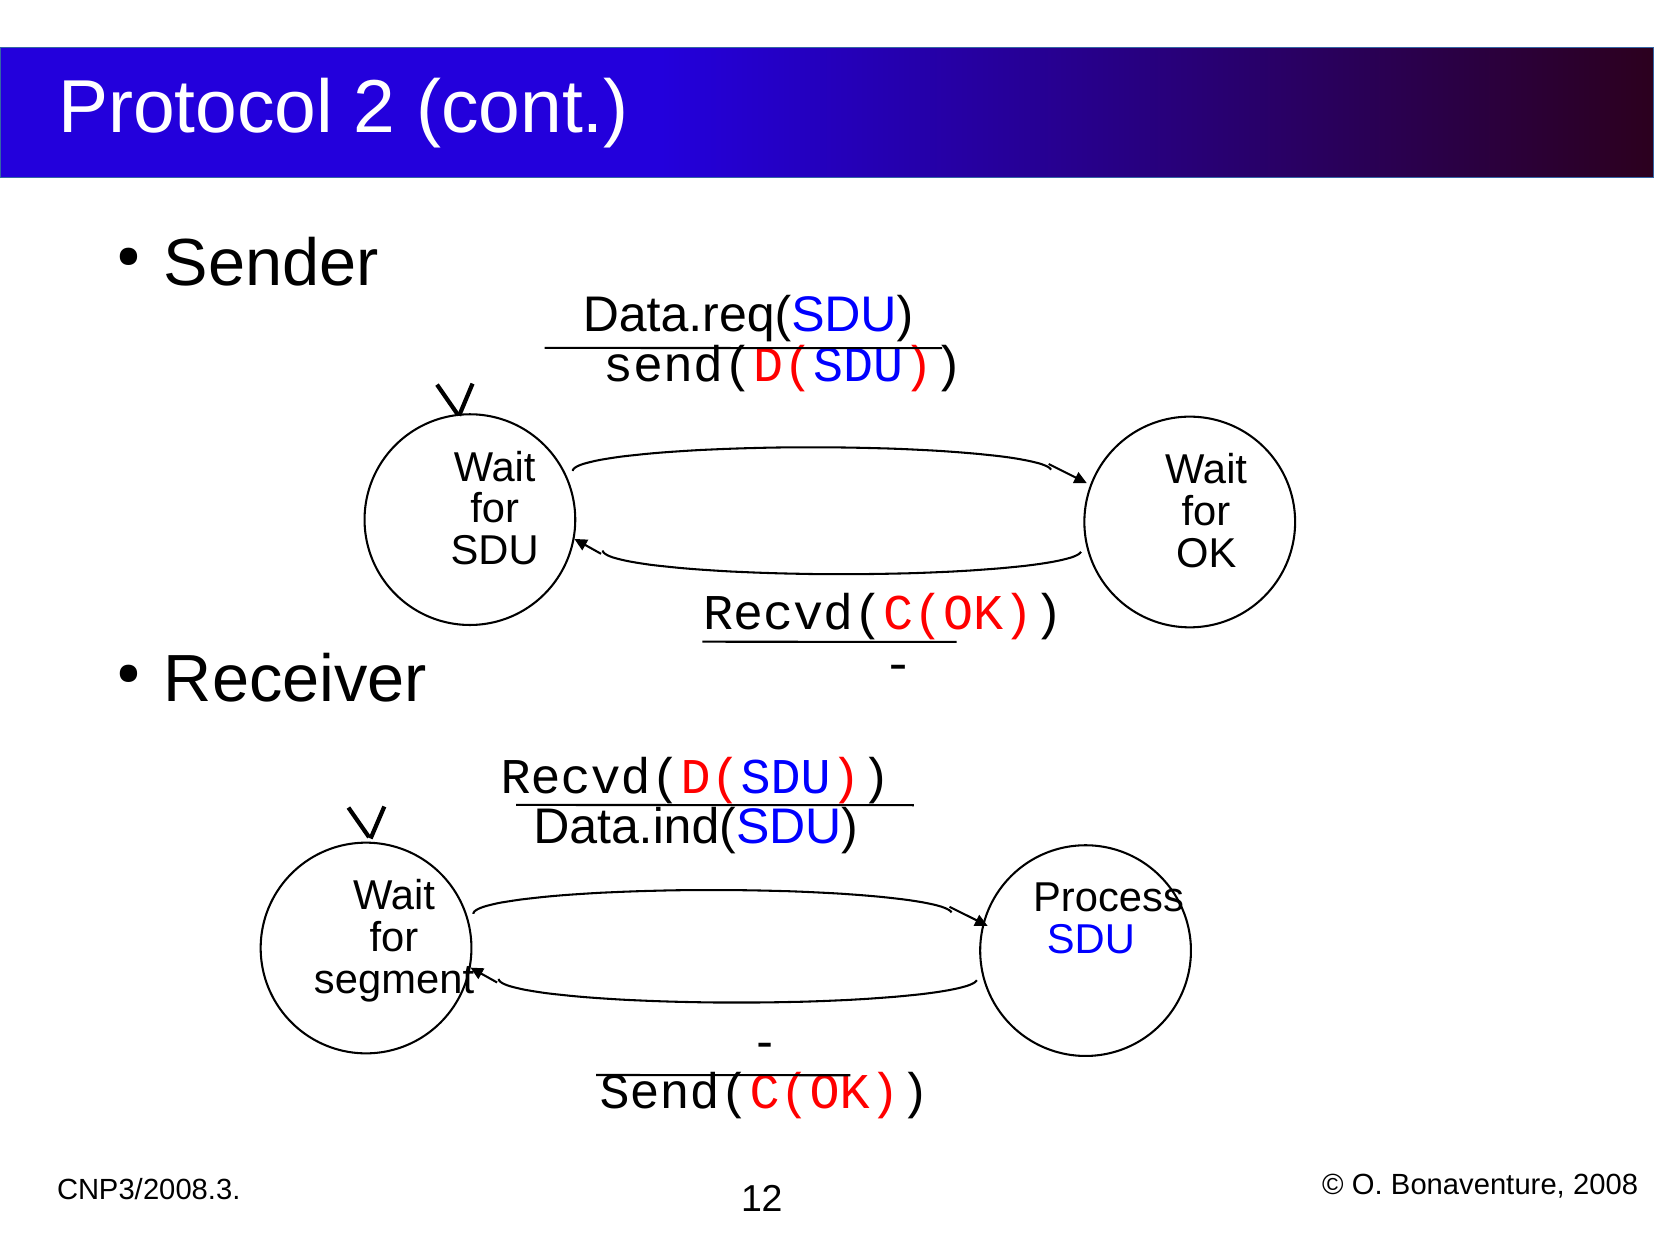

# Protocol 2 (cont.)
Sender
Receiver
Data.req(SDU)
send(D(SDU))
Wait
for
SDU
Wait
for
OK
Recvd(C(OK))
-
Recvd(D(SDU))
Data.ind(SDU)
Wait
for
segment
Process
SDU
-
Send(C(OK))
© O. Bonaventure, 2008
CNP3/2008.3.